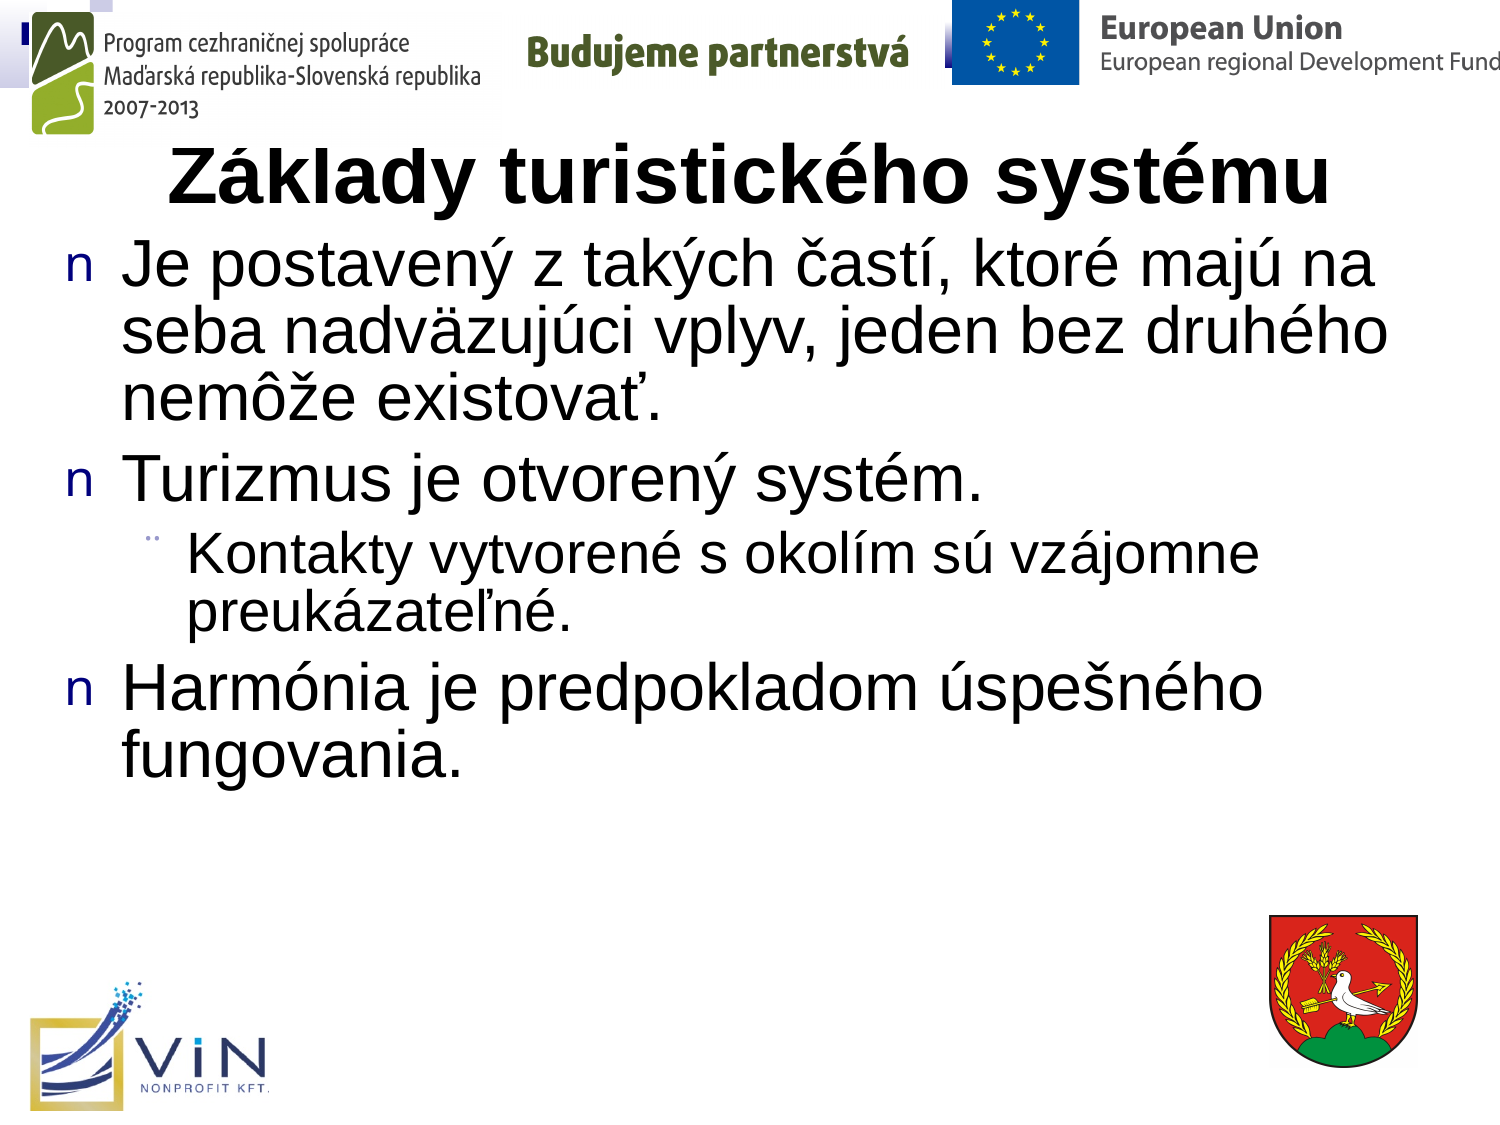

# Základy turistického systému
Je postavený z takých častí, ktoré majú na seba nadväzujúci vplyv, jeden bez druhého nemôže existovať.
Turizmus je otvorený systém.
Kontakty vytvorené s okolím sú vzájomne preukázateľné.
Harmónia je predpokladom úspešného fungovania.